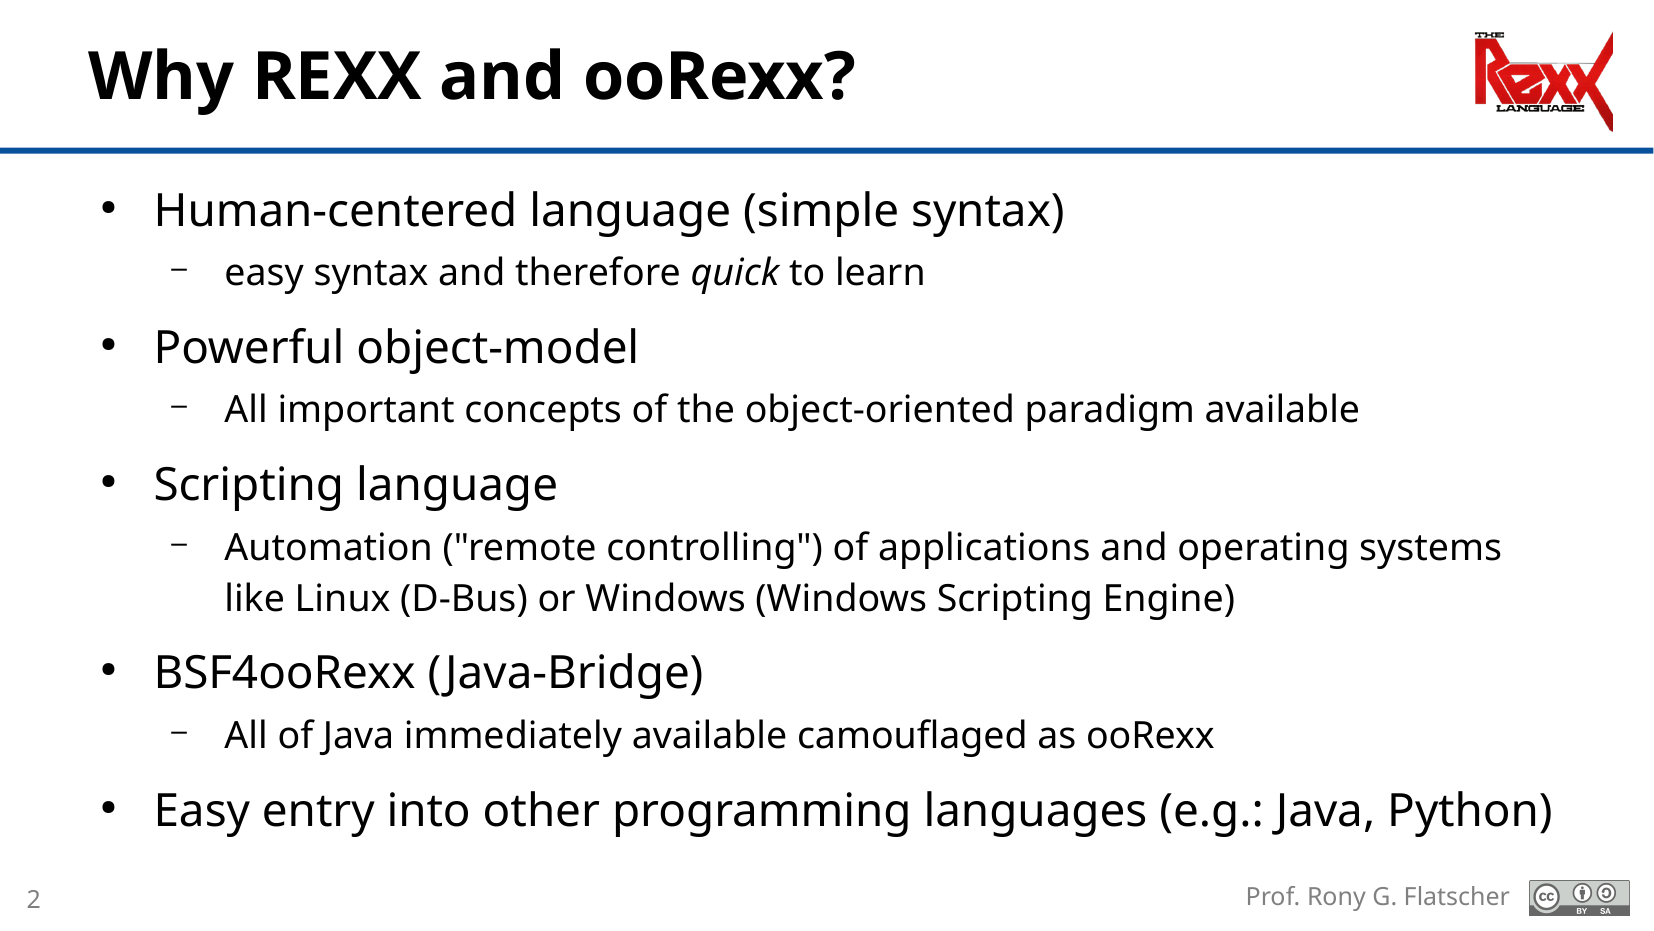

# Why REXX and ooRexx?
Human-centered language (simple syntax)
easy syntax and therefore quick to learn
Powerful object-model
All important concepts of the object-oriented paradigm available
Scripting language
Automation ("remote controlling") of applications and operating systems like Linux (D-Bus) or Windows (Windows Scripting Engine)
BSF4ooRexx (Java-Bridge)
All of Java immediately available camouflaged as ooRexx
Easy entry into other programming languages (e.g.: Java, Python)